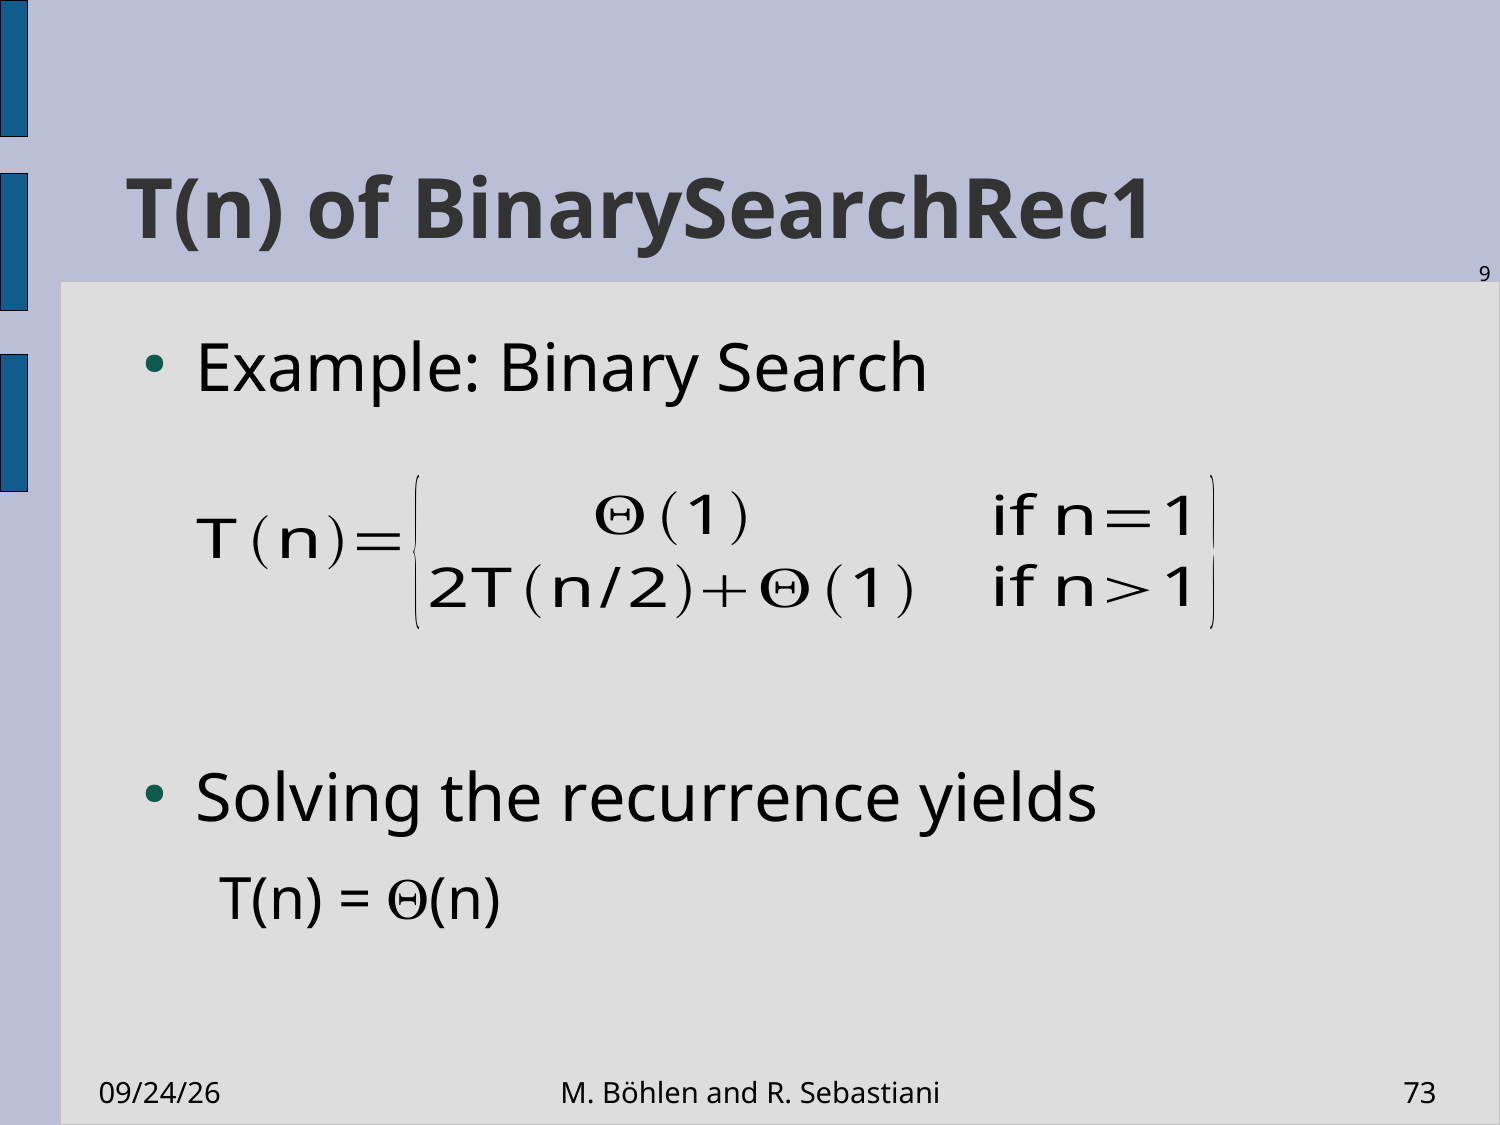

# T(n) of BinarySearchRec1
9
Example: Binary Search
Solving the recurrence yields
T(n) = Q(n)
M. Böhlen and R. Sebastiani
73